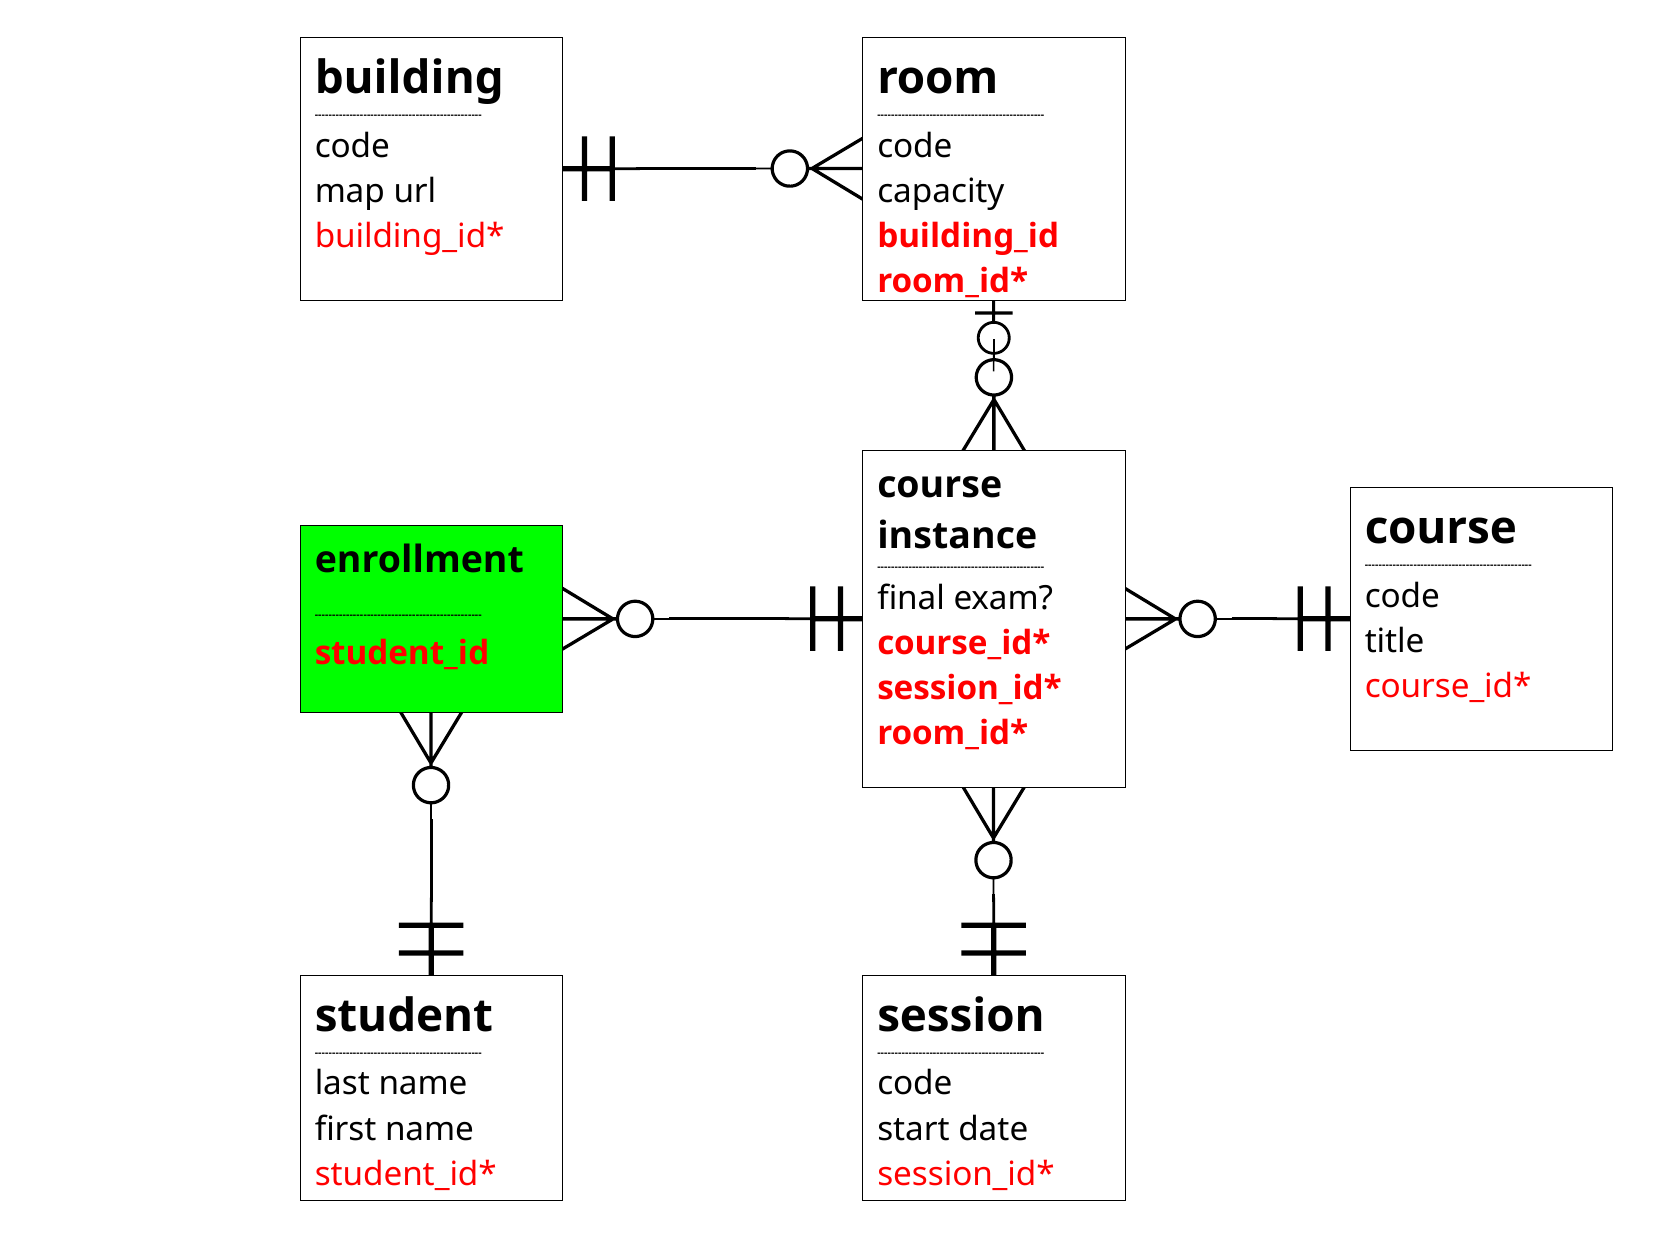

building
------------------------------------------------
code
map url
building_id*
room
------------------------------------------------
code
capacity
building_id
room_id*
course
instance
------------------------------------------------
final exam?
course_id*
session_id*
room_id*
course
------------------------------------------------
code
title
course_id*
enrollment
------------------------------------------------
student_id
student
------------------------------------------------
last name
first name
student_id*
session
------------------------------------------------
code
start date
session_id*